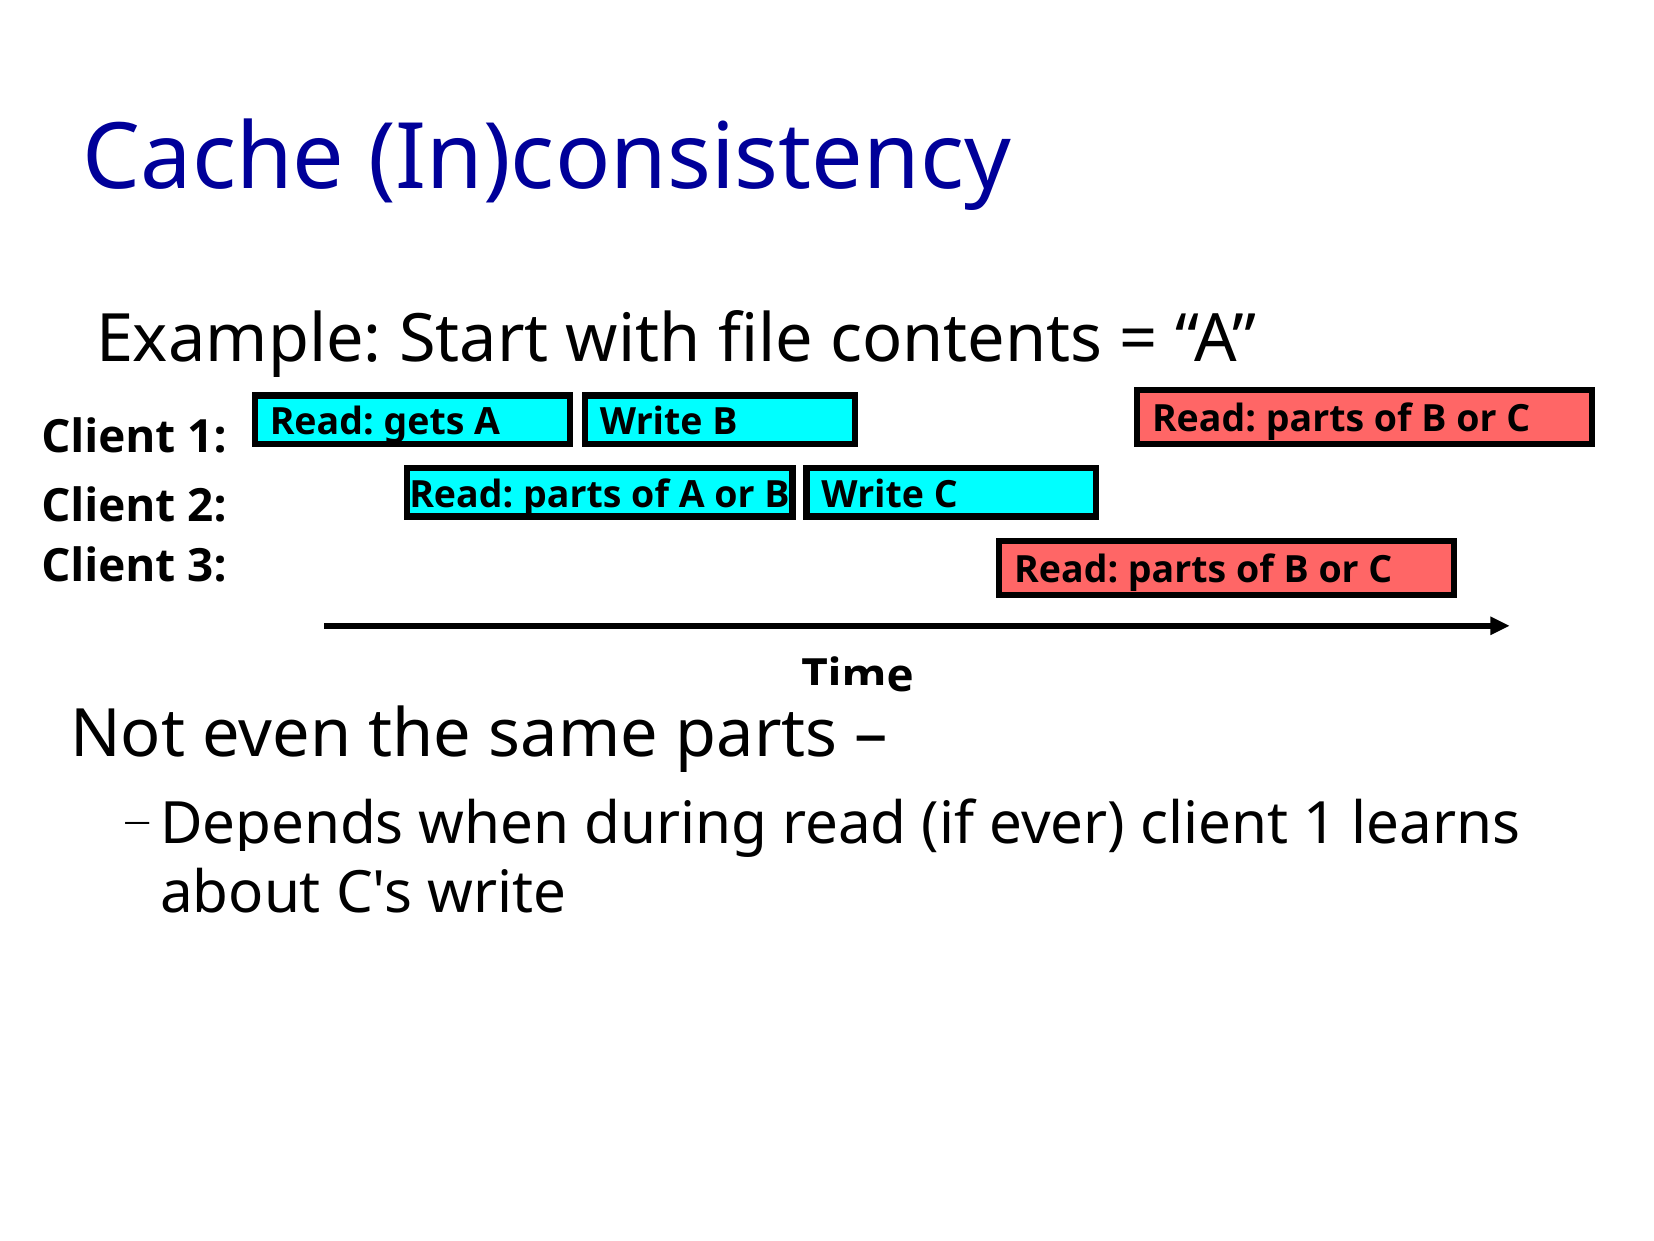

Cache (In)consistency
# Example: Start with file contents = “A”
Read: parts of B or C
Read: gets A
Write B
Client 1:
Client 2:
Read: parts of A or B
Write C
Client 3:
Read: parts of B or C
Time
Not even the same parts –
Depends when during read (if ever) client 1 learns about C's write